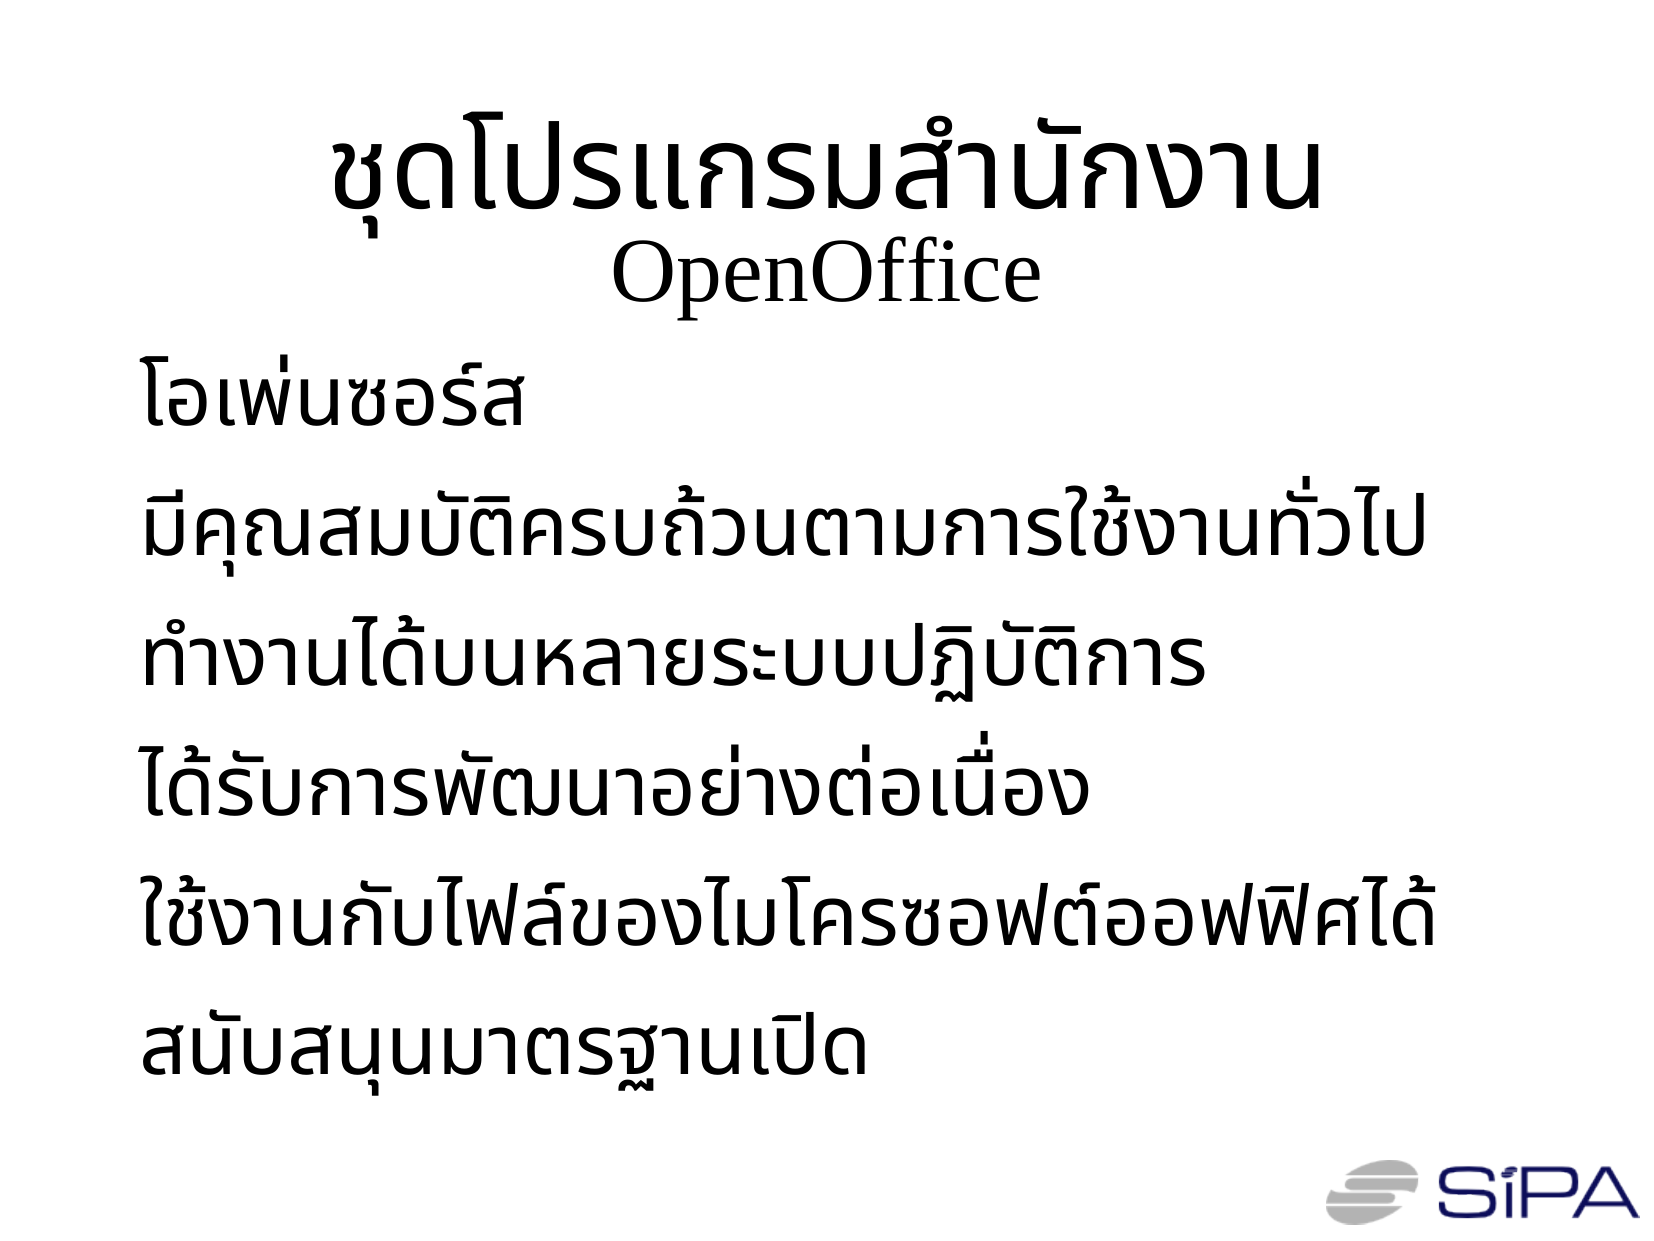

# ชุดโปรแกรมสำนักงาน OpenOffice
โอเพ่นซอร์ส
มีคุณสมบัติครบถ้วนตามการใช้งานทั่วไป
ทำงานได้บนหลายระบบปฏิบัติการ
ได้รับการพัฒนาอย่างต่อเนื่อง
ใช้งานกับไฟล์ของไมโครซอฟต์ออฟฟิศได้
สนับสนุนมาตรฐานเปิด